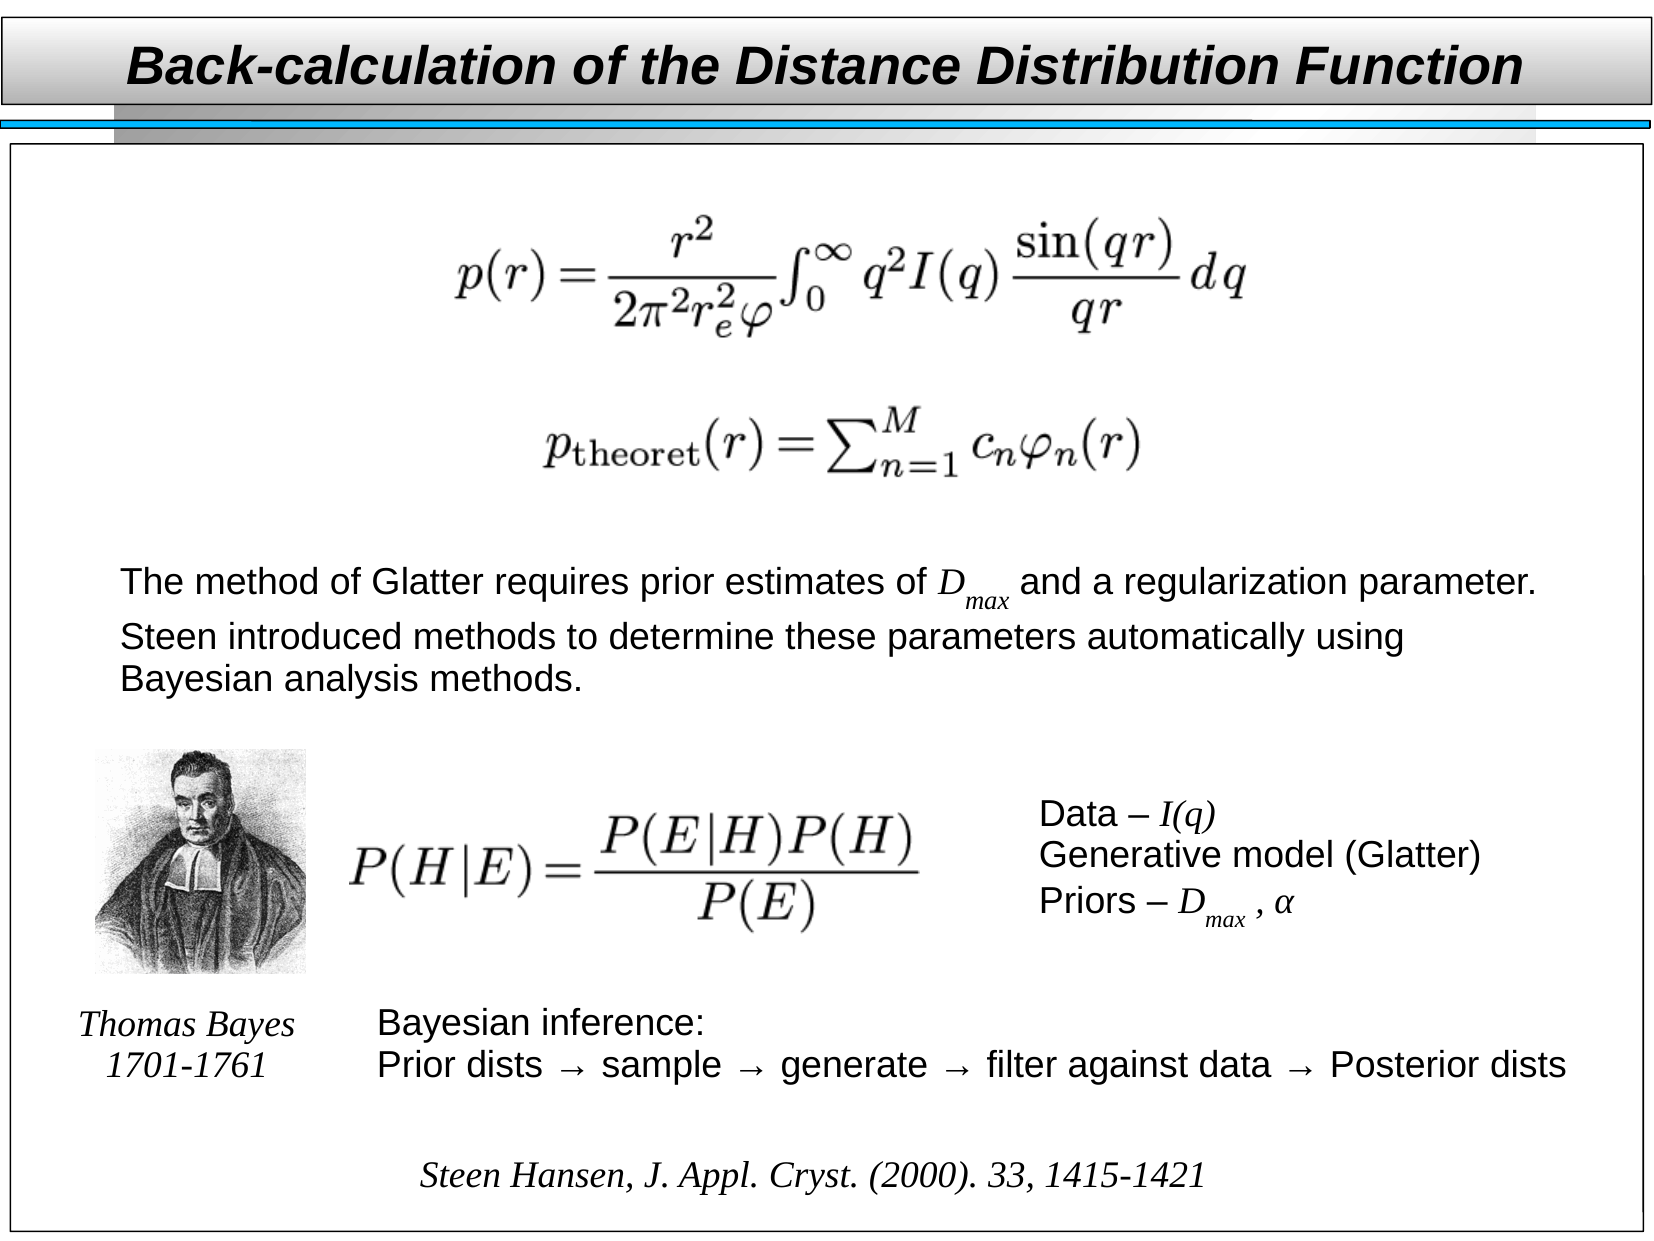

Back-calculation of the Distance Distribution Function
The method of Glatter requires prior estimates of Dmax and a regularization parameter. Steen introduced methods to determine these parameters automatically using Bayesian analysis methods.
Data – I(q)
Generative model (Glatter)
Priors – Dmax , α
Bayesian inference:
Prior dists → sample → generate → filter against data → Posterior dists
Thomas Bayes
1701-1761
Steen Hansen, J. Appl. Cryst. (2000). 33, 1415-1421